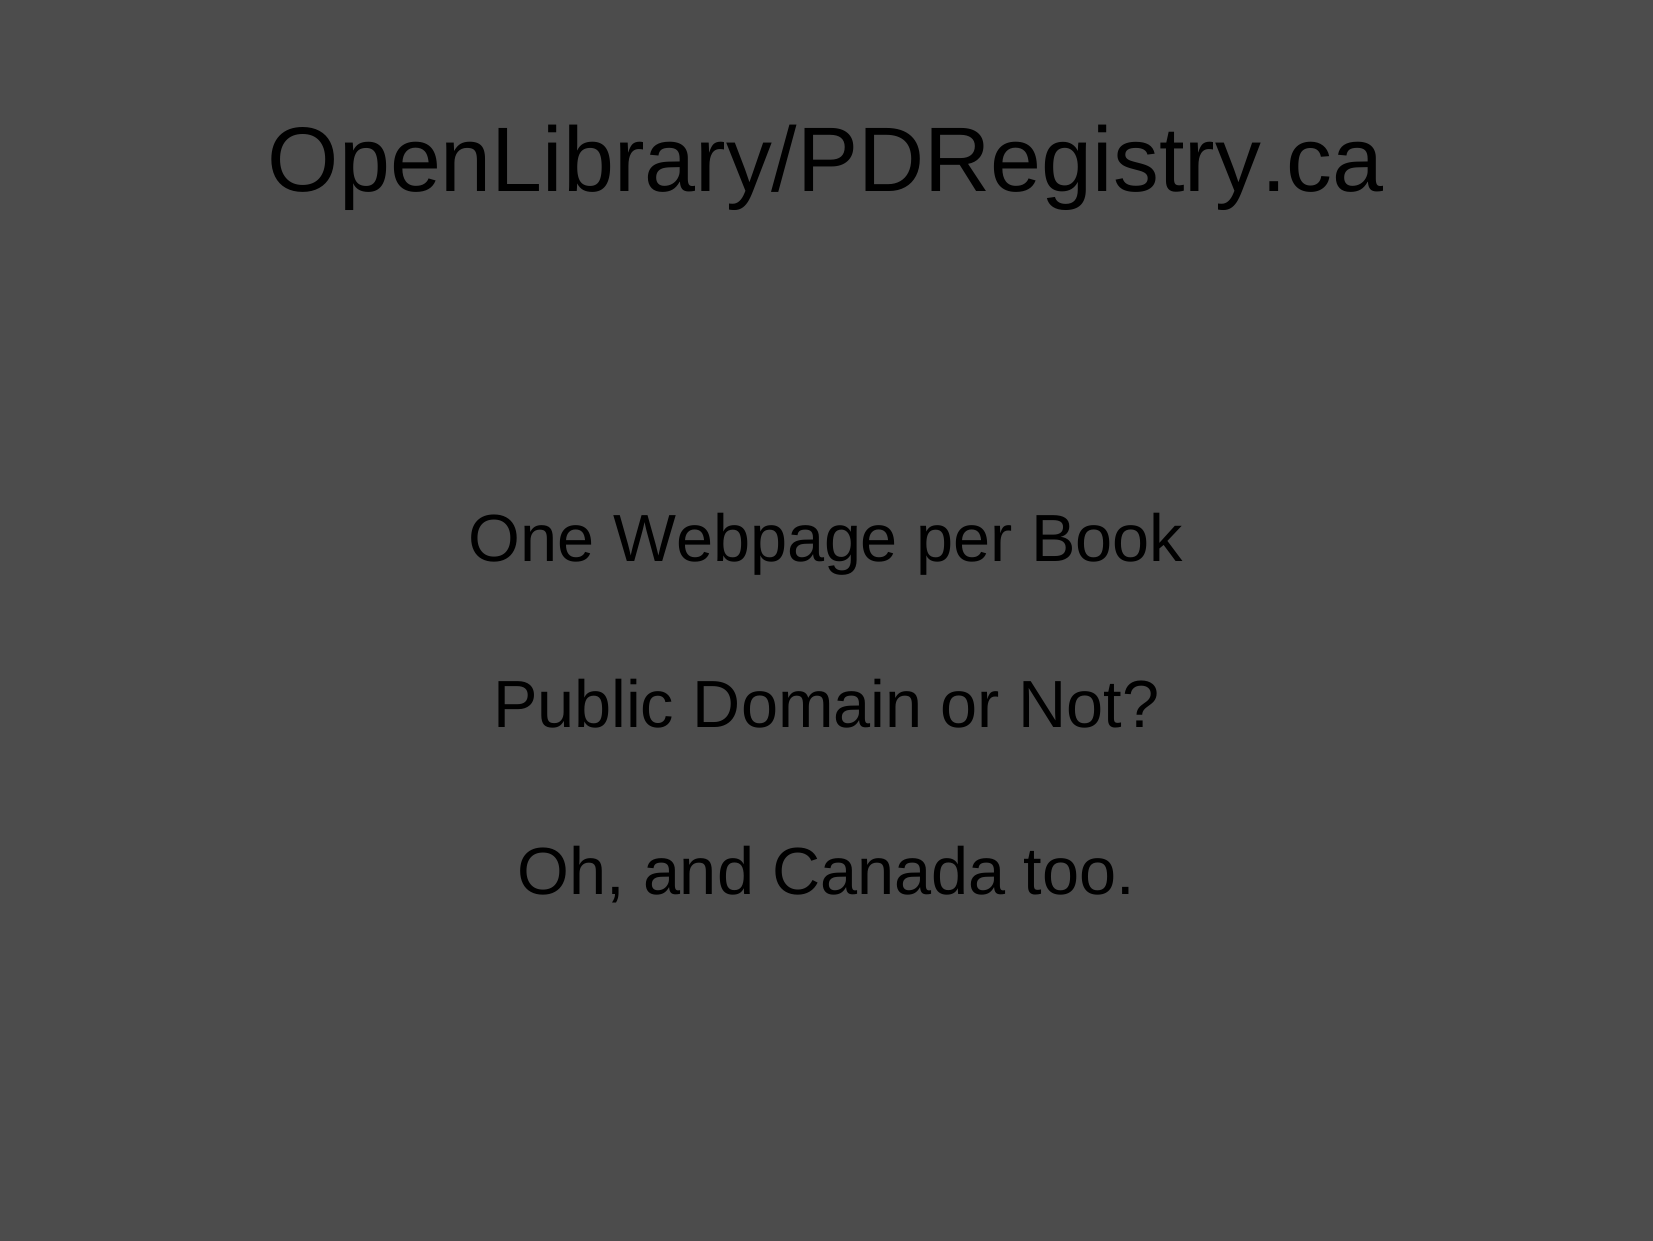

# OpenLibrary/PDRegistry.ca
One Webpage per Book
Public Domain or Not?
Oh, and Canada too.